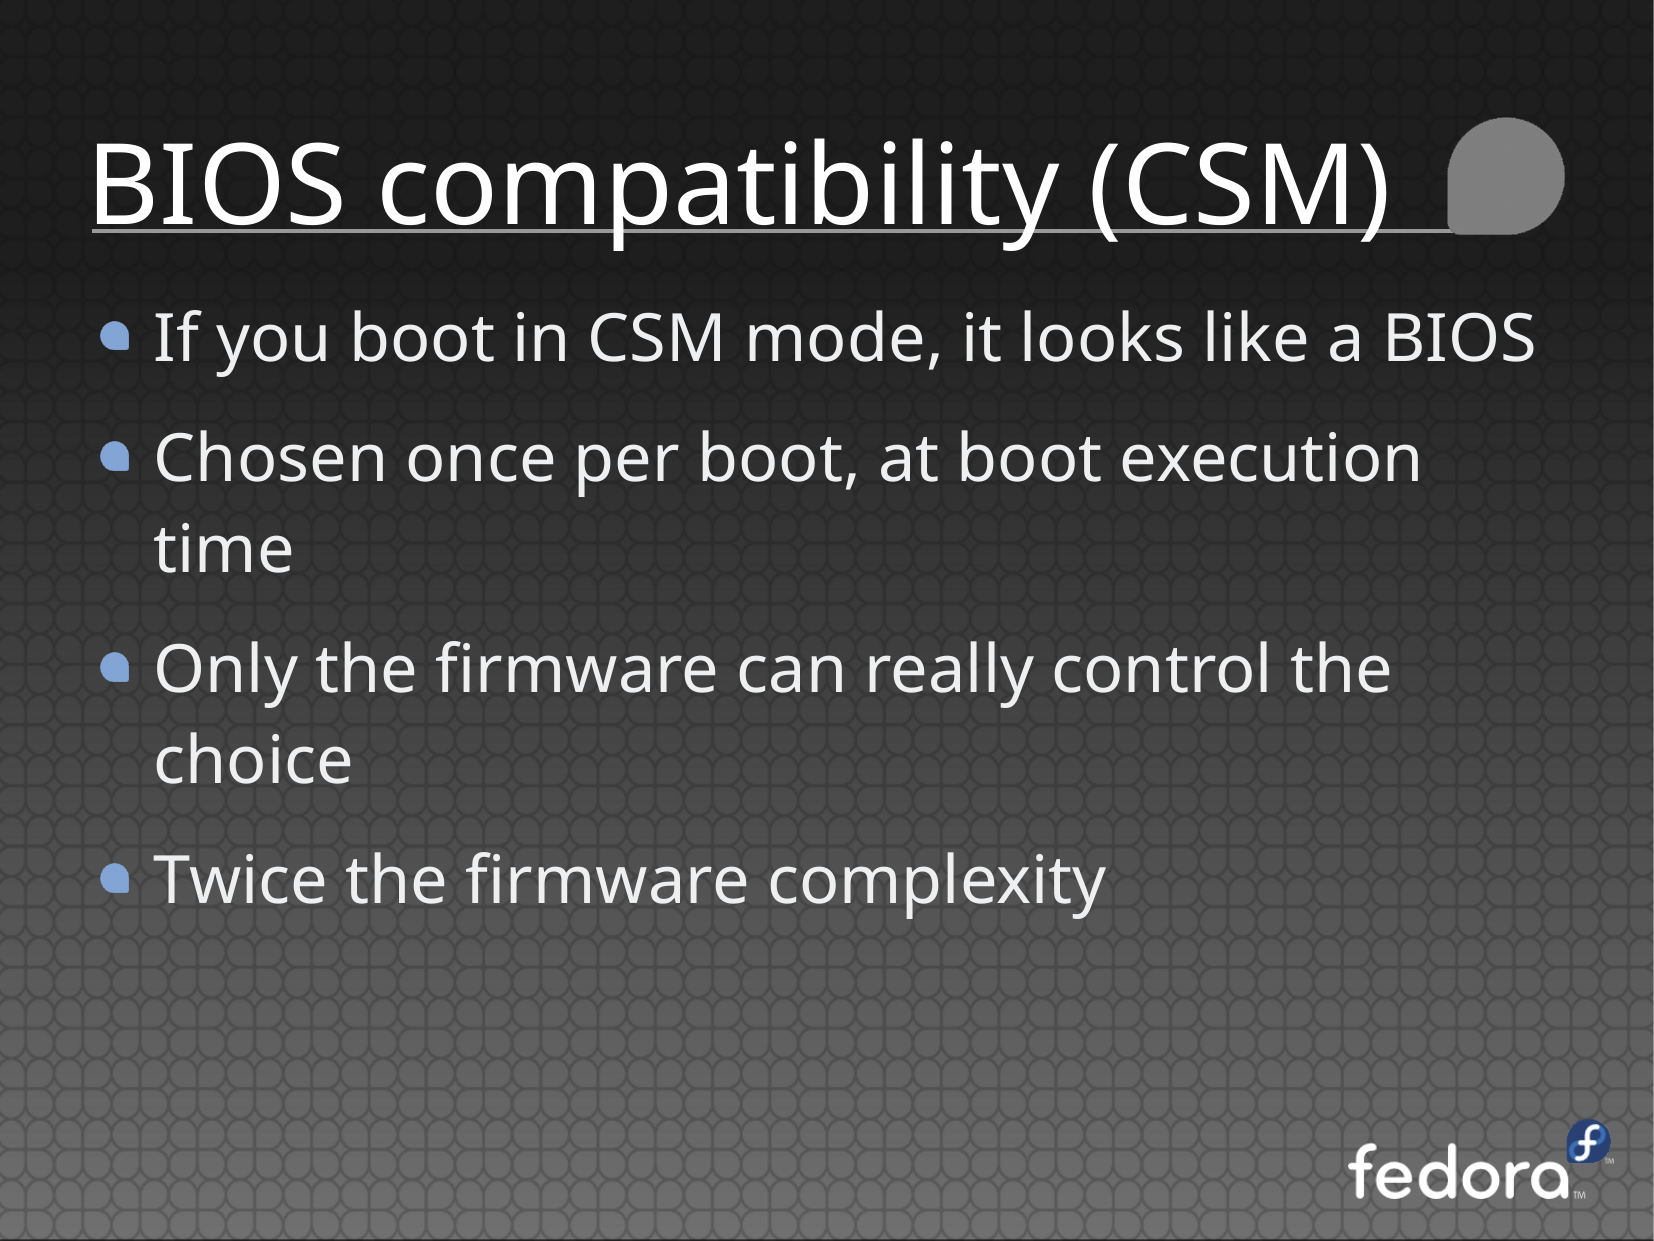

# BIOS compatibility (CSM)
If you boot in CSM mode, it looks like a BIOS
Chosen once per boot, at boot execution time
Only the firmware can really control the choice
Twice the firmware complexity